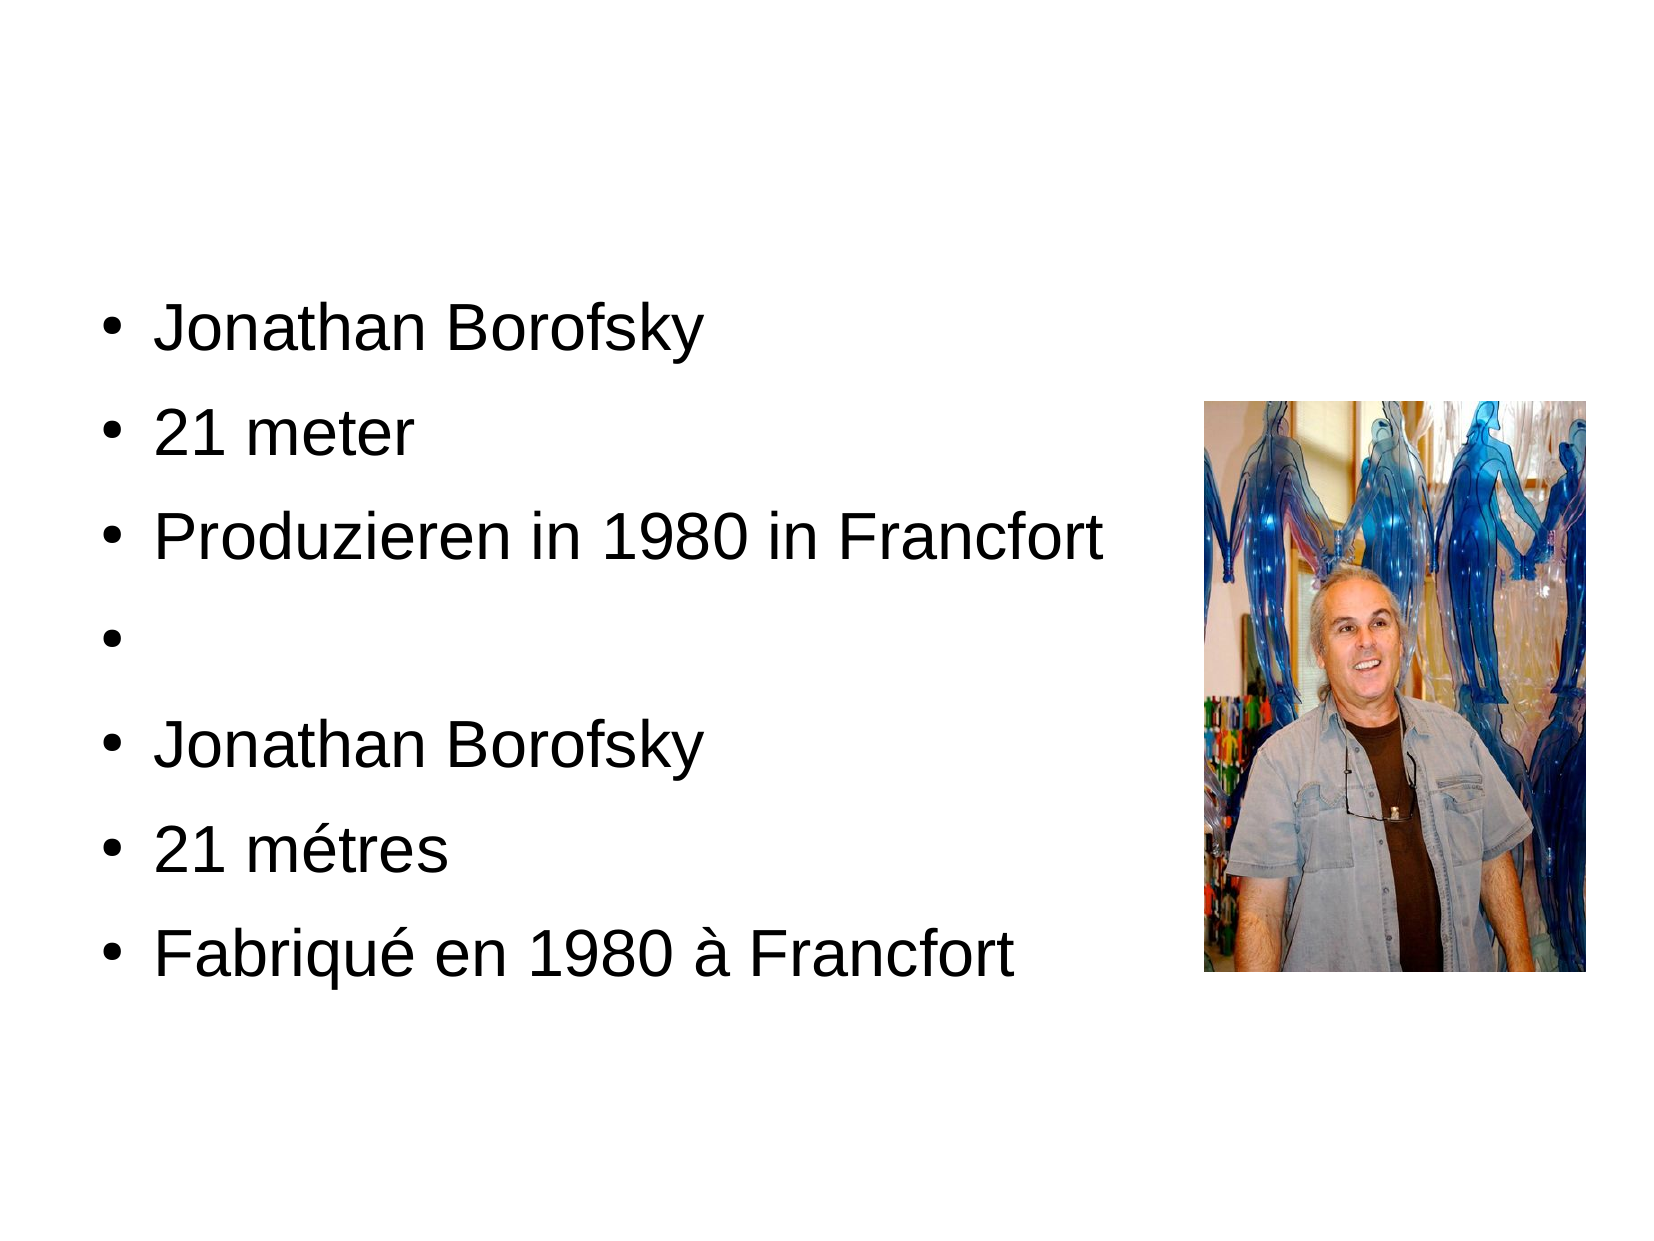

#
Jonathan Borofsky
21 meter
Produzieren in 1980 in Francfort
Jonathan Borofsky
21 métres
Fabriqué en 1980 à Francfort